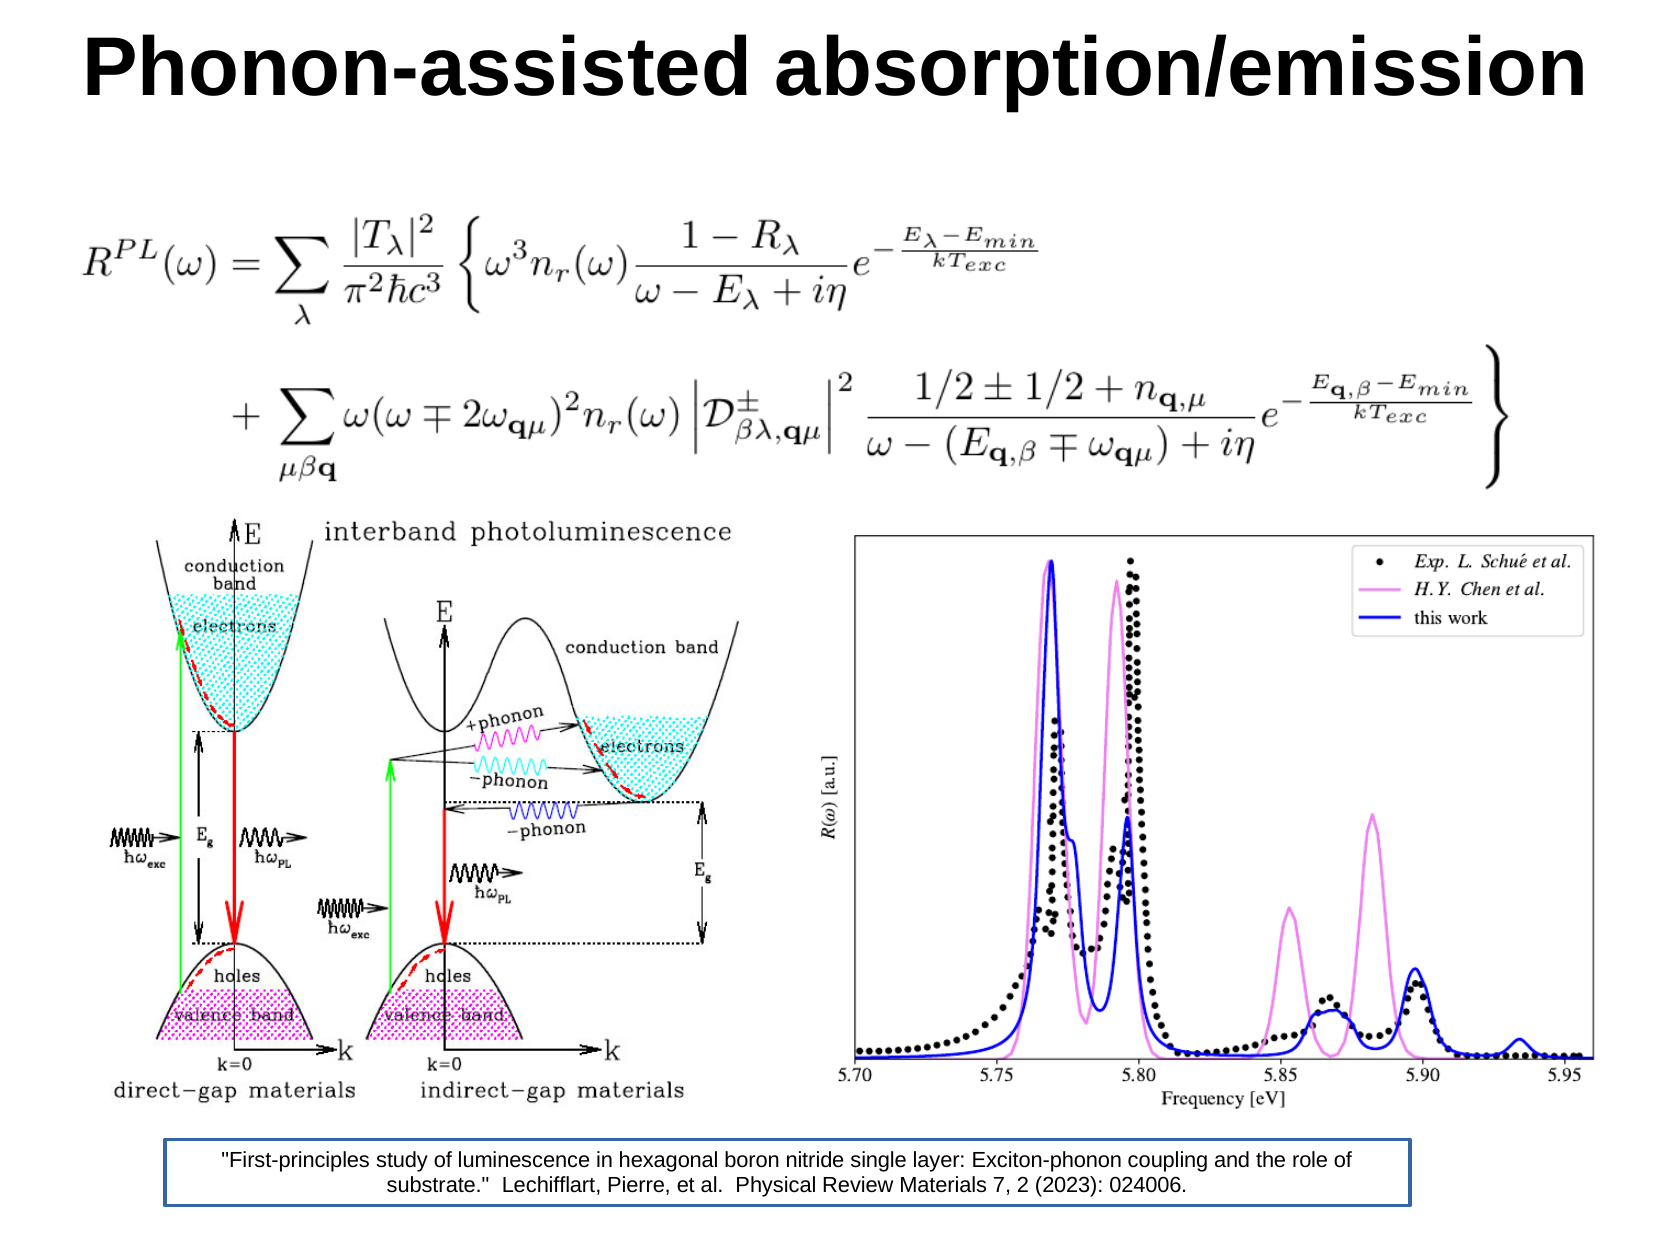

# Phonon-assisted absorption/emission
"First-principles study of luminescence in hexagonal boron nitride single layer: Exciton-phonon coupling and the role of substrate." Lechifflart, Pierre, et al. Physical Review Materials 7, 2 (2023): 024006.